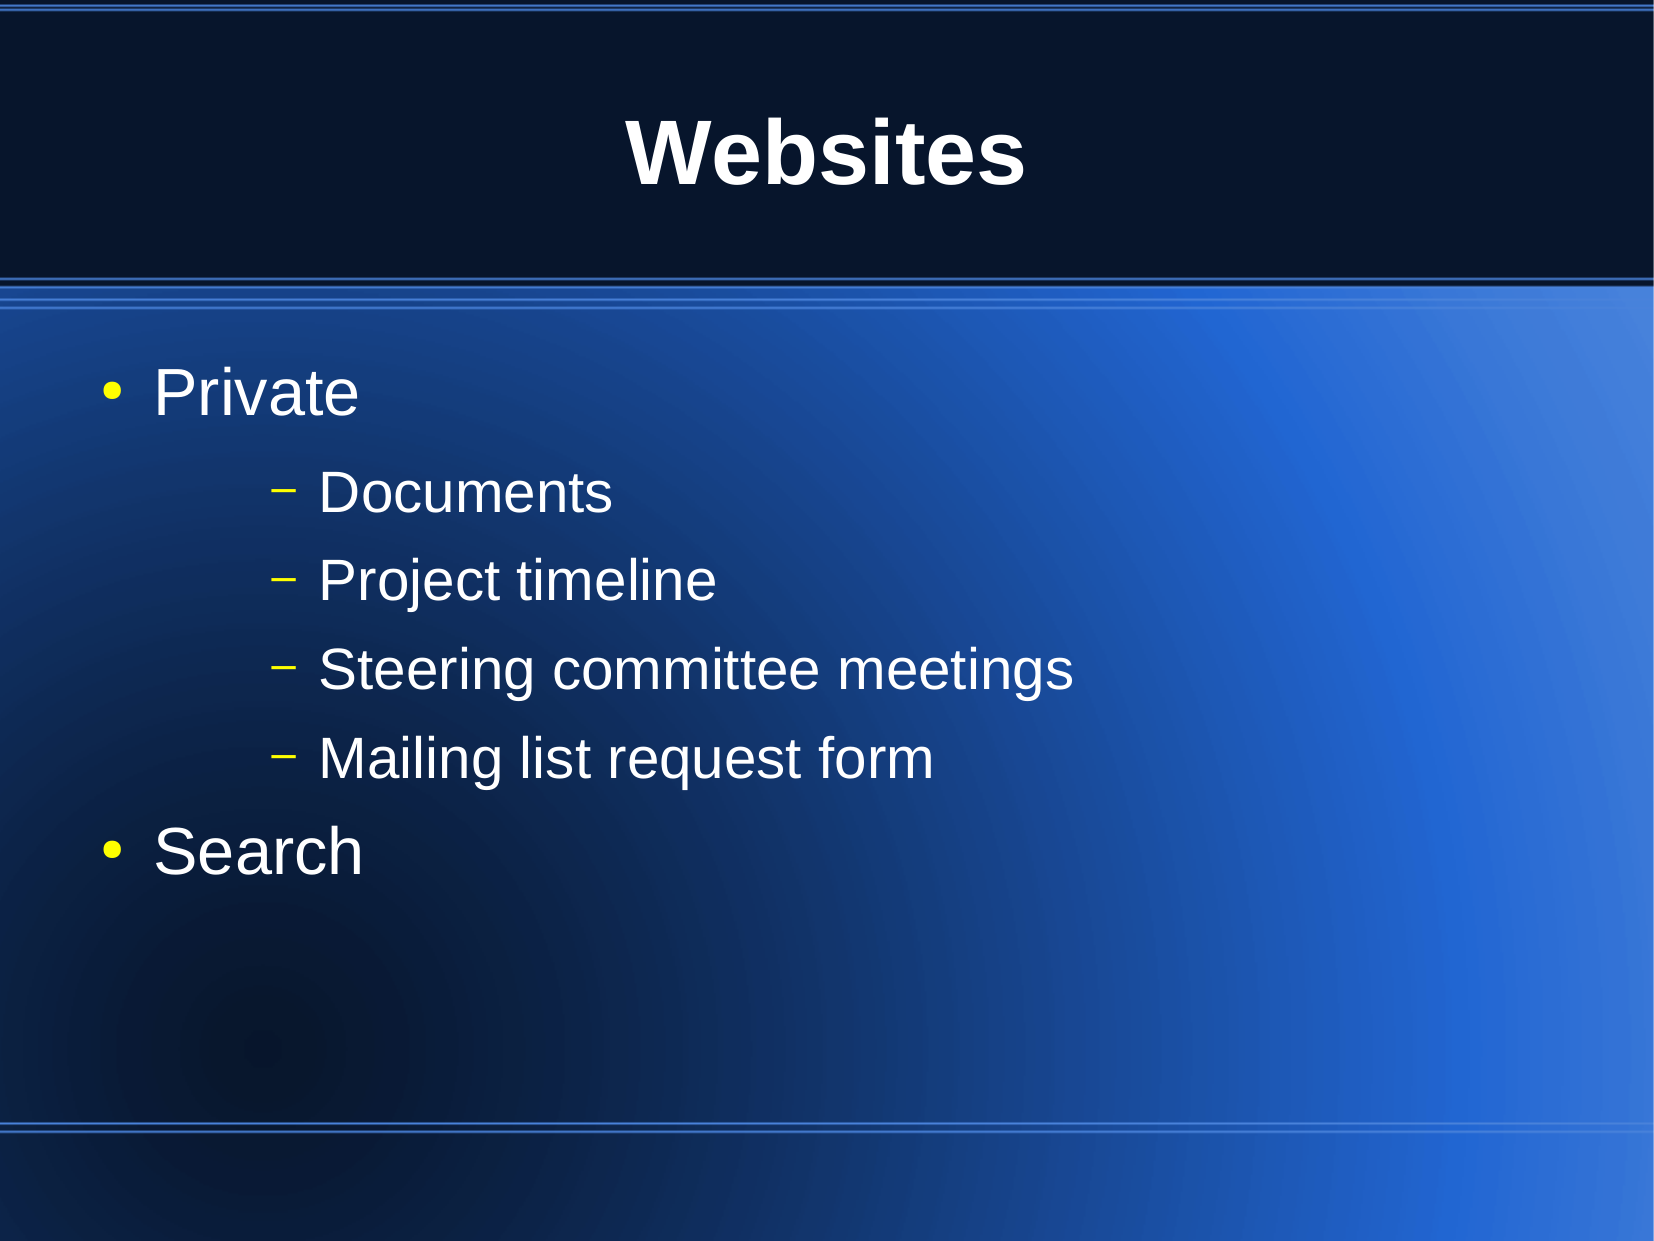

# Websites
Private
Documents
Project timeline
Steering committee meetings
Mailing list request form
Search